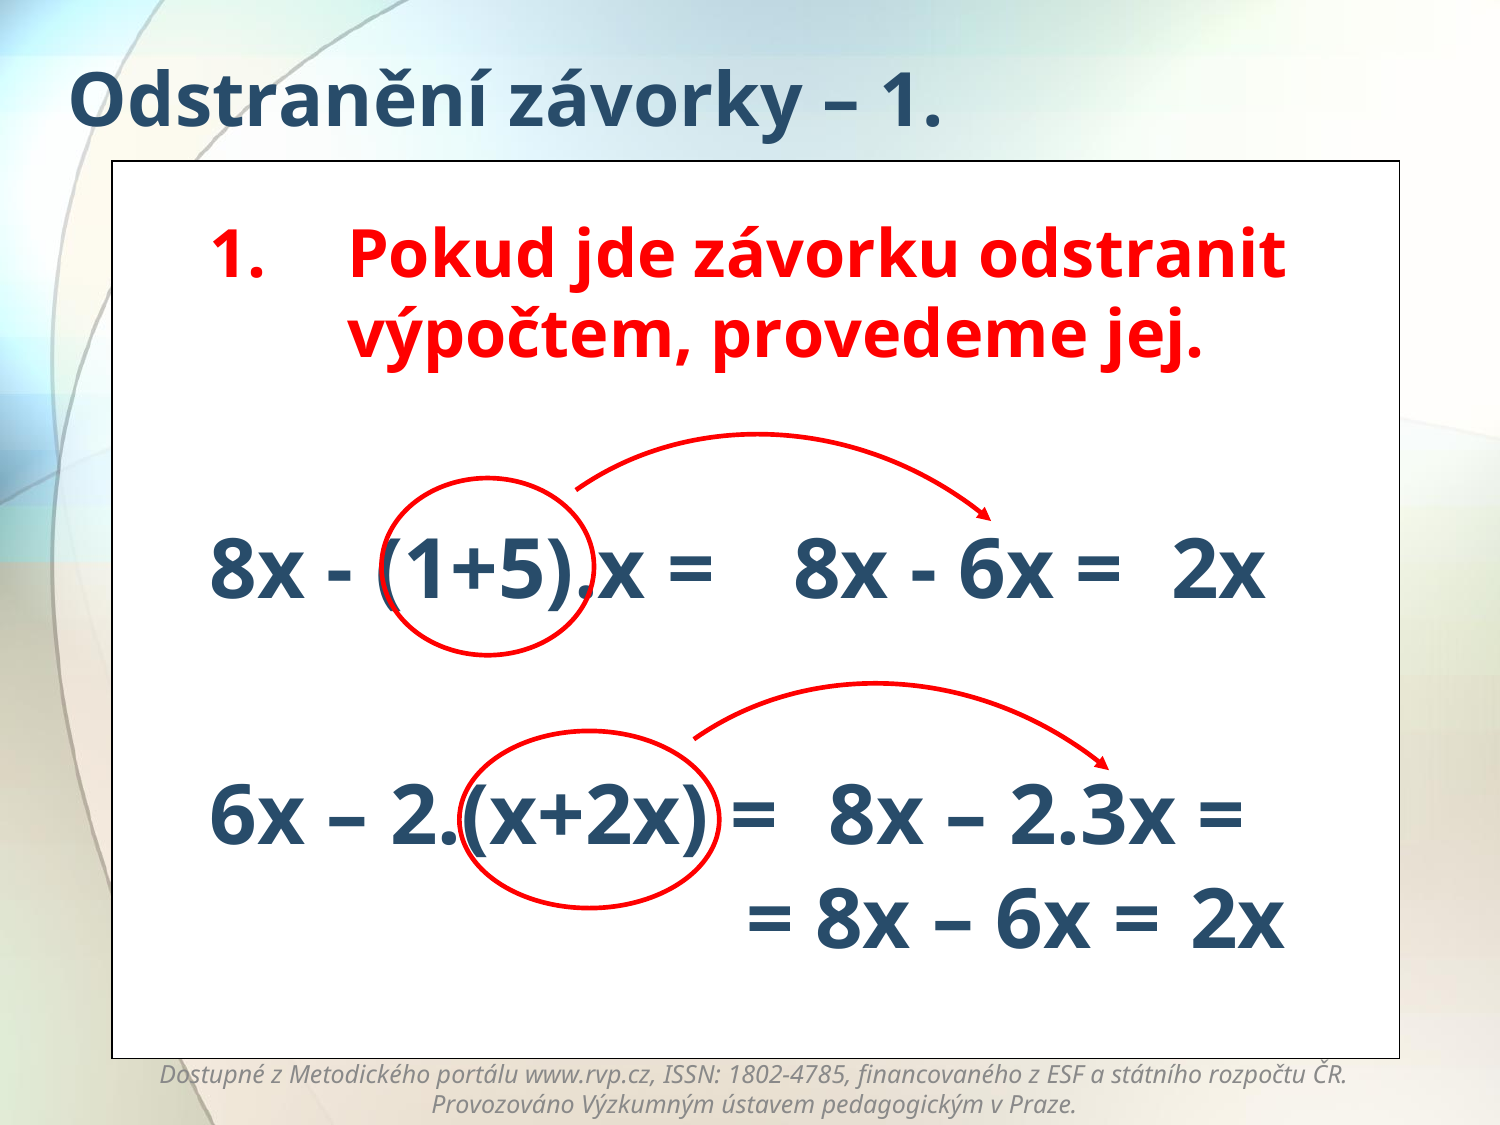

Odstranění závorky – 1.
Pokud jde závorku odstranit výpočtem, provedeme jej.
8x - (1+5).x =
8x - 6x =
2x
6x – 2.(x+2x) =
8x – 2.3x =
= 8x – 6x =
2x